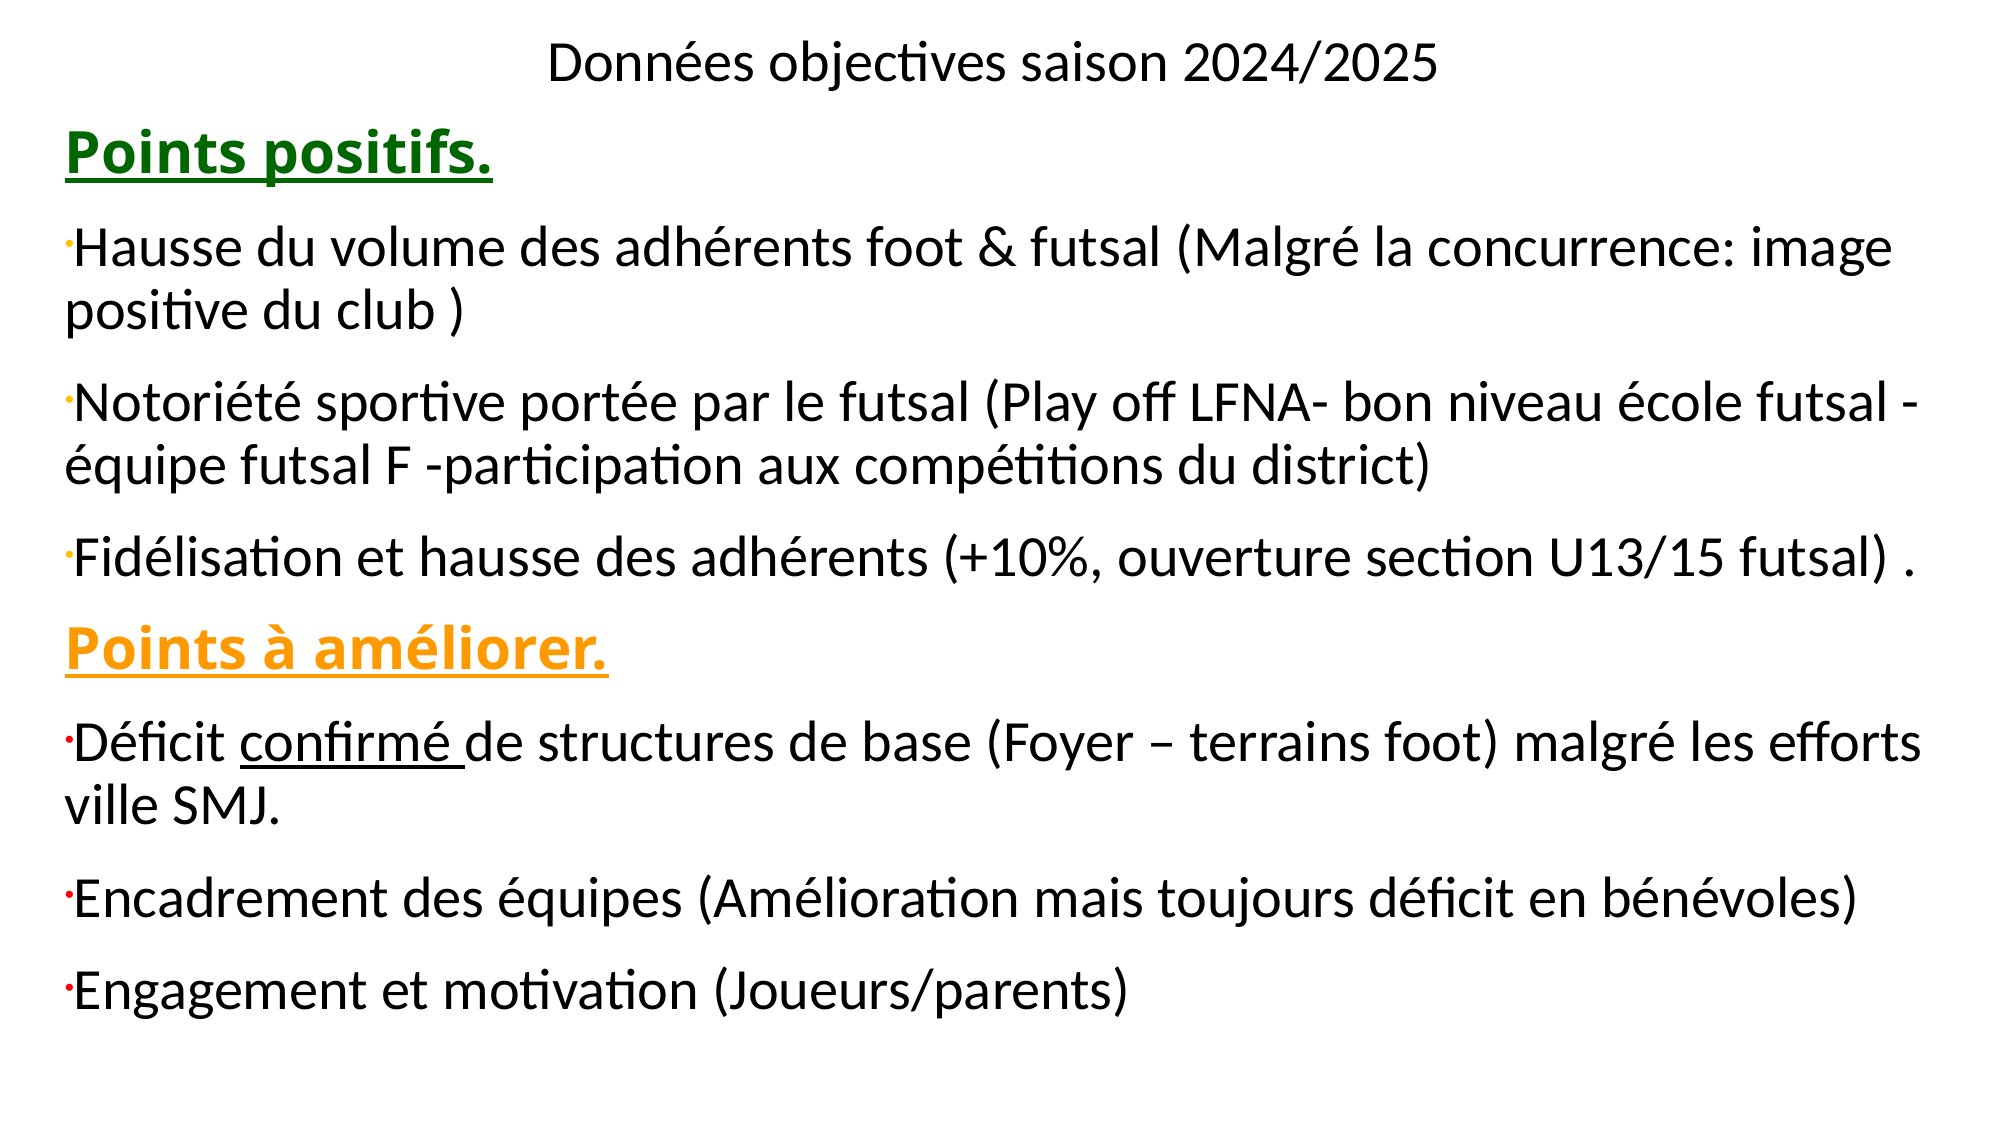

# Données objectives saison 2024/2025
Points positifs.
Hausse du volume des adhérents foot & futsal (Malgré la concurrence: image positive du club )
Notoriété sportive portée par le futsal (Play off LFNA- bon niveau école futsal - équipe futsal F -participation aux compétitions du district)
Fidélisation et hausse des adhérents (+10%, ouverture section U13/15 futsal) .
Points à améliorer.
Déficit confirmé de structures de base (Foyer – terrains foot) malgré les efforts ville SMJ.
Encadrement des équipes (Amélioration mais toujours déficit en bénévoles)
Engagement et motivation (Joueurs/parents)